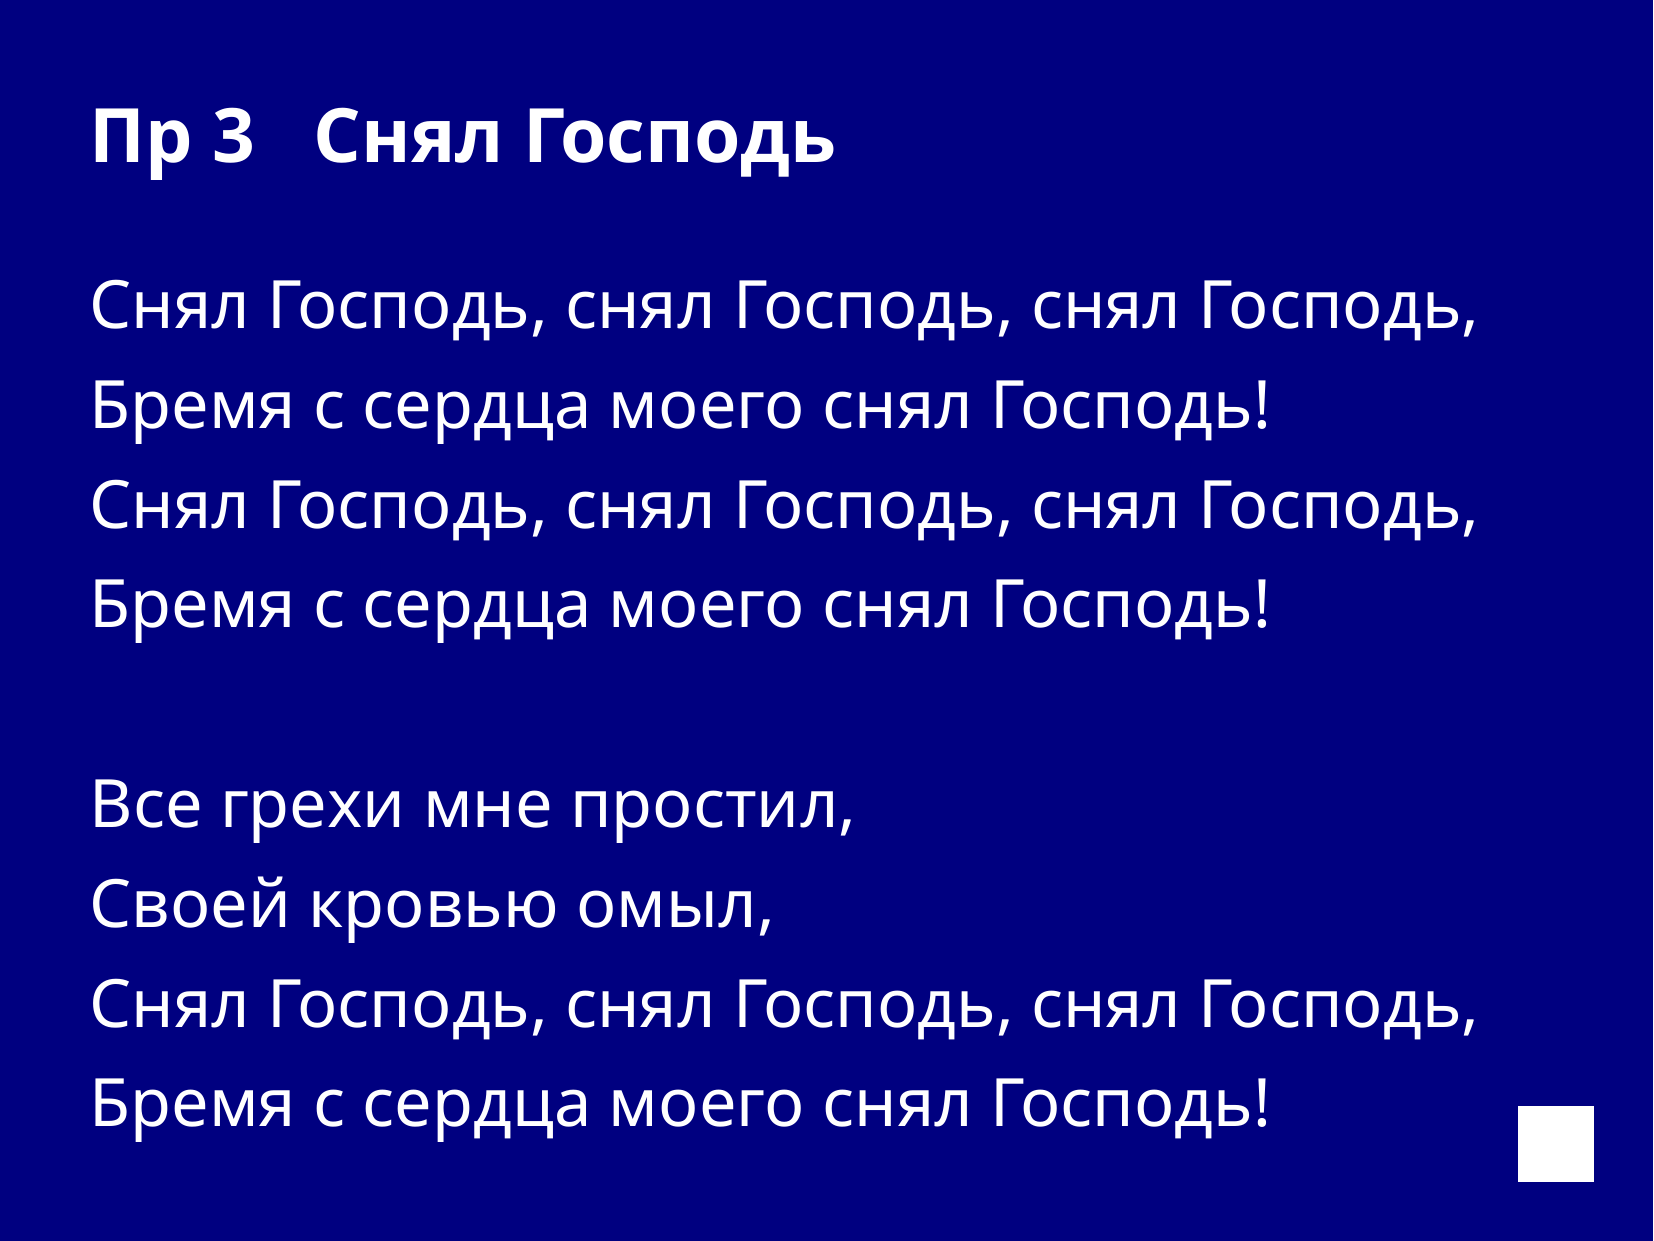

Пр 3 Снял Господь
Снял Господь, снял Господь, снял Господь,
Бремя с сердца моего снял Господь!
Снял Господь, снял Господь, снял Господь,
Бремя с сердца моего снял Господь!
Все грехи мне простил,
Своей кровью омыл,
Снял Господь, снял Господь, снял Господь,
Бремя с сердца моего снял Господь!